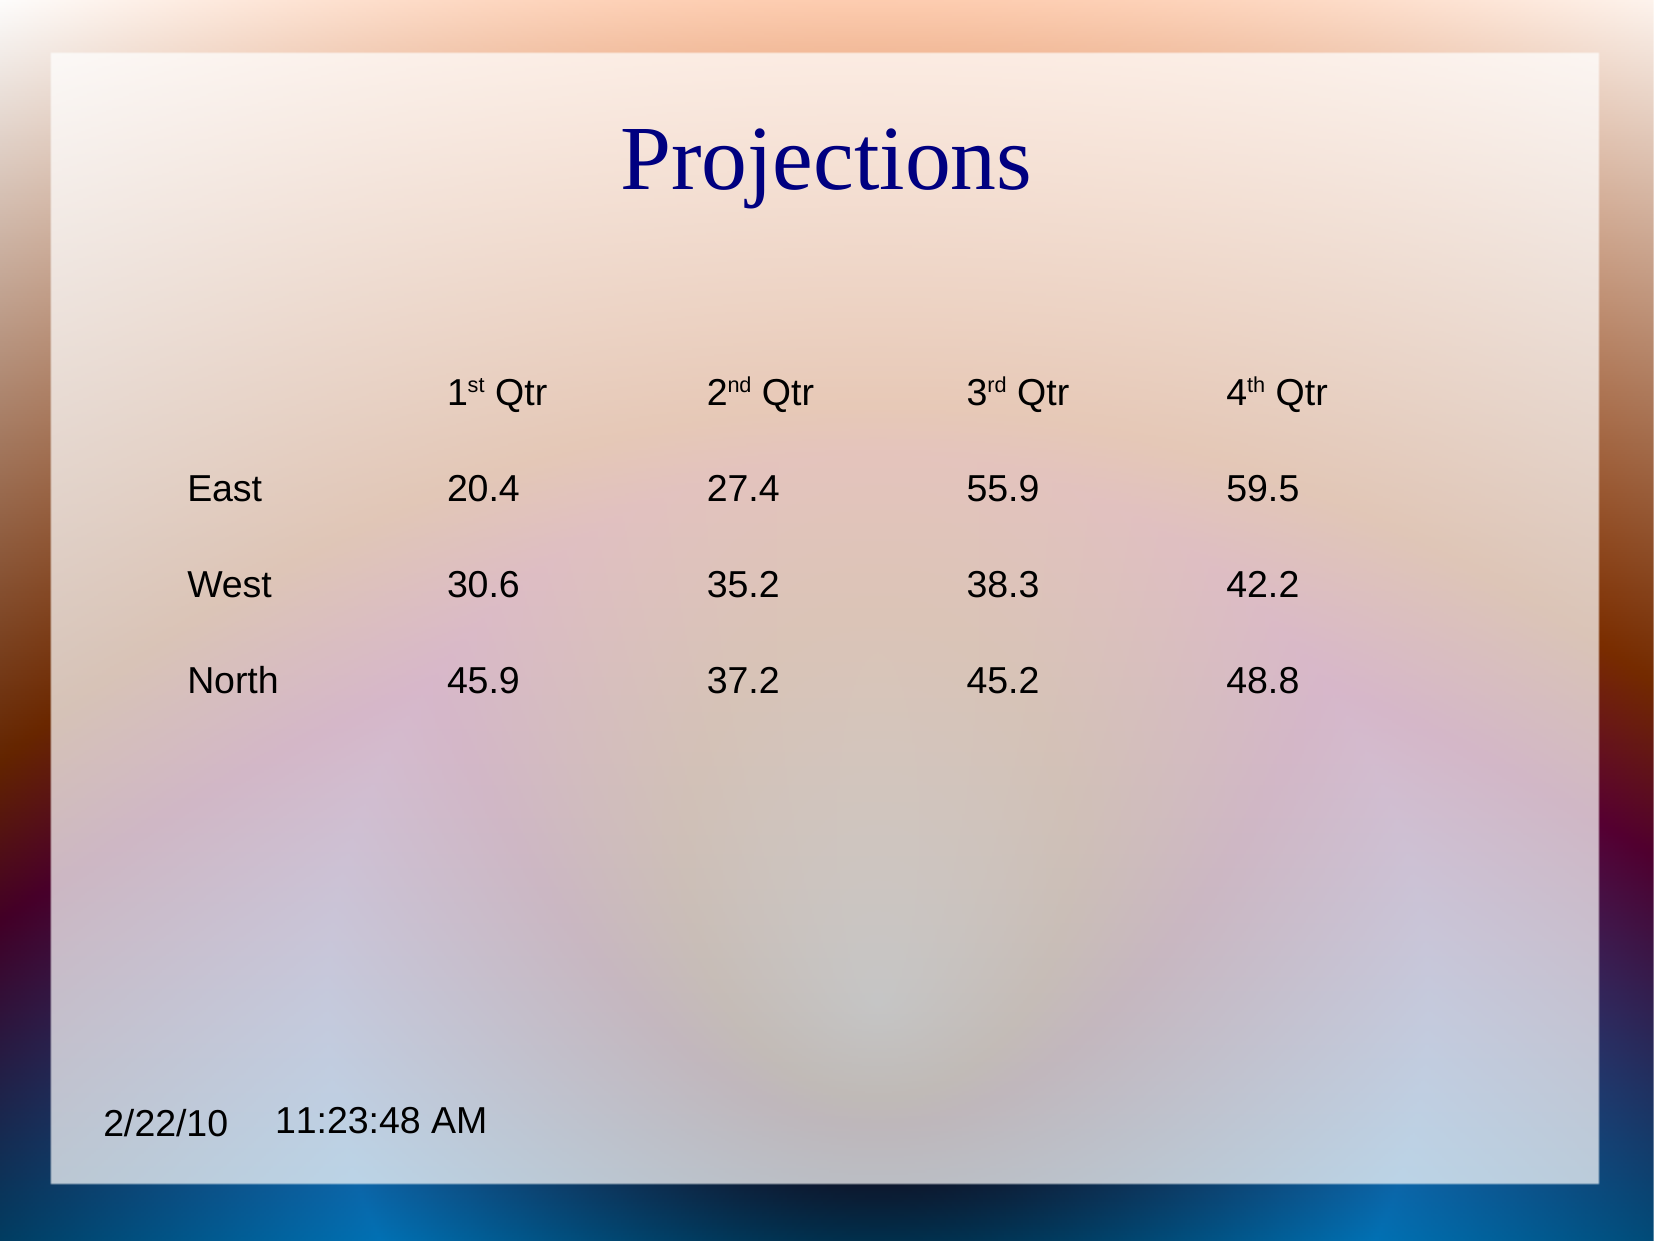

# Projections
| | 1st Qtr | 2nd Qtr | 3rd Qtr | 4th Qtr |
| --- | --- | --- | --- | --- |
| East | 20.4 | 27.4 | 55.9 | 59.5 |
| West | 30.6 | 35.2 | 38.3 | 42.2 |
| North | 45.9 | 37.2 | 45.2 | 48.8 |